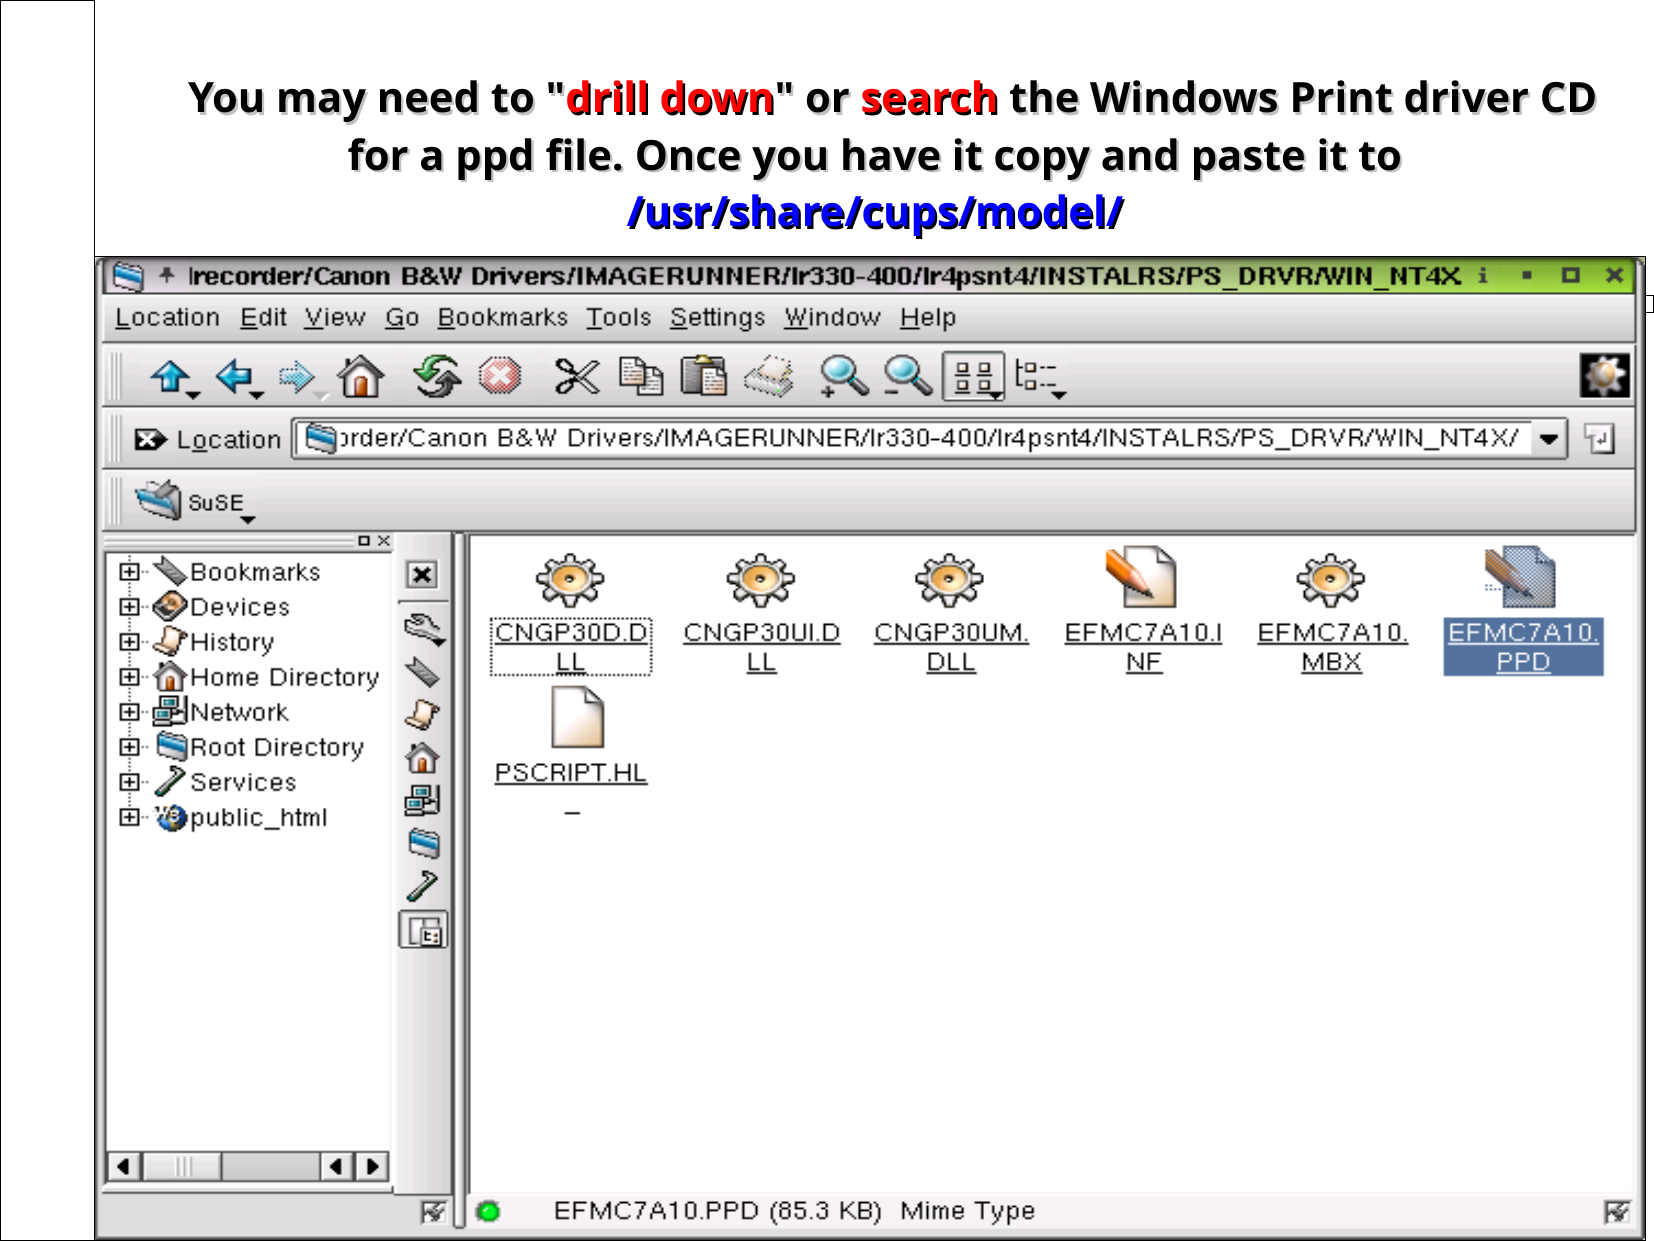

You may need to "drill down" or search the Windows Print driver CD for a ppd file. Once you have it copy and paste it to /usr/share/cups/model/